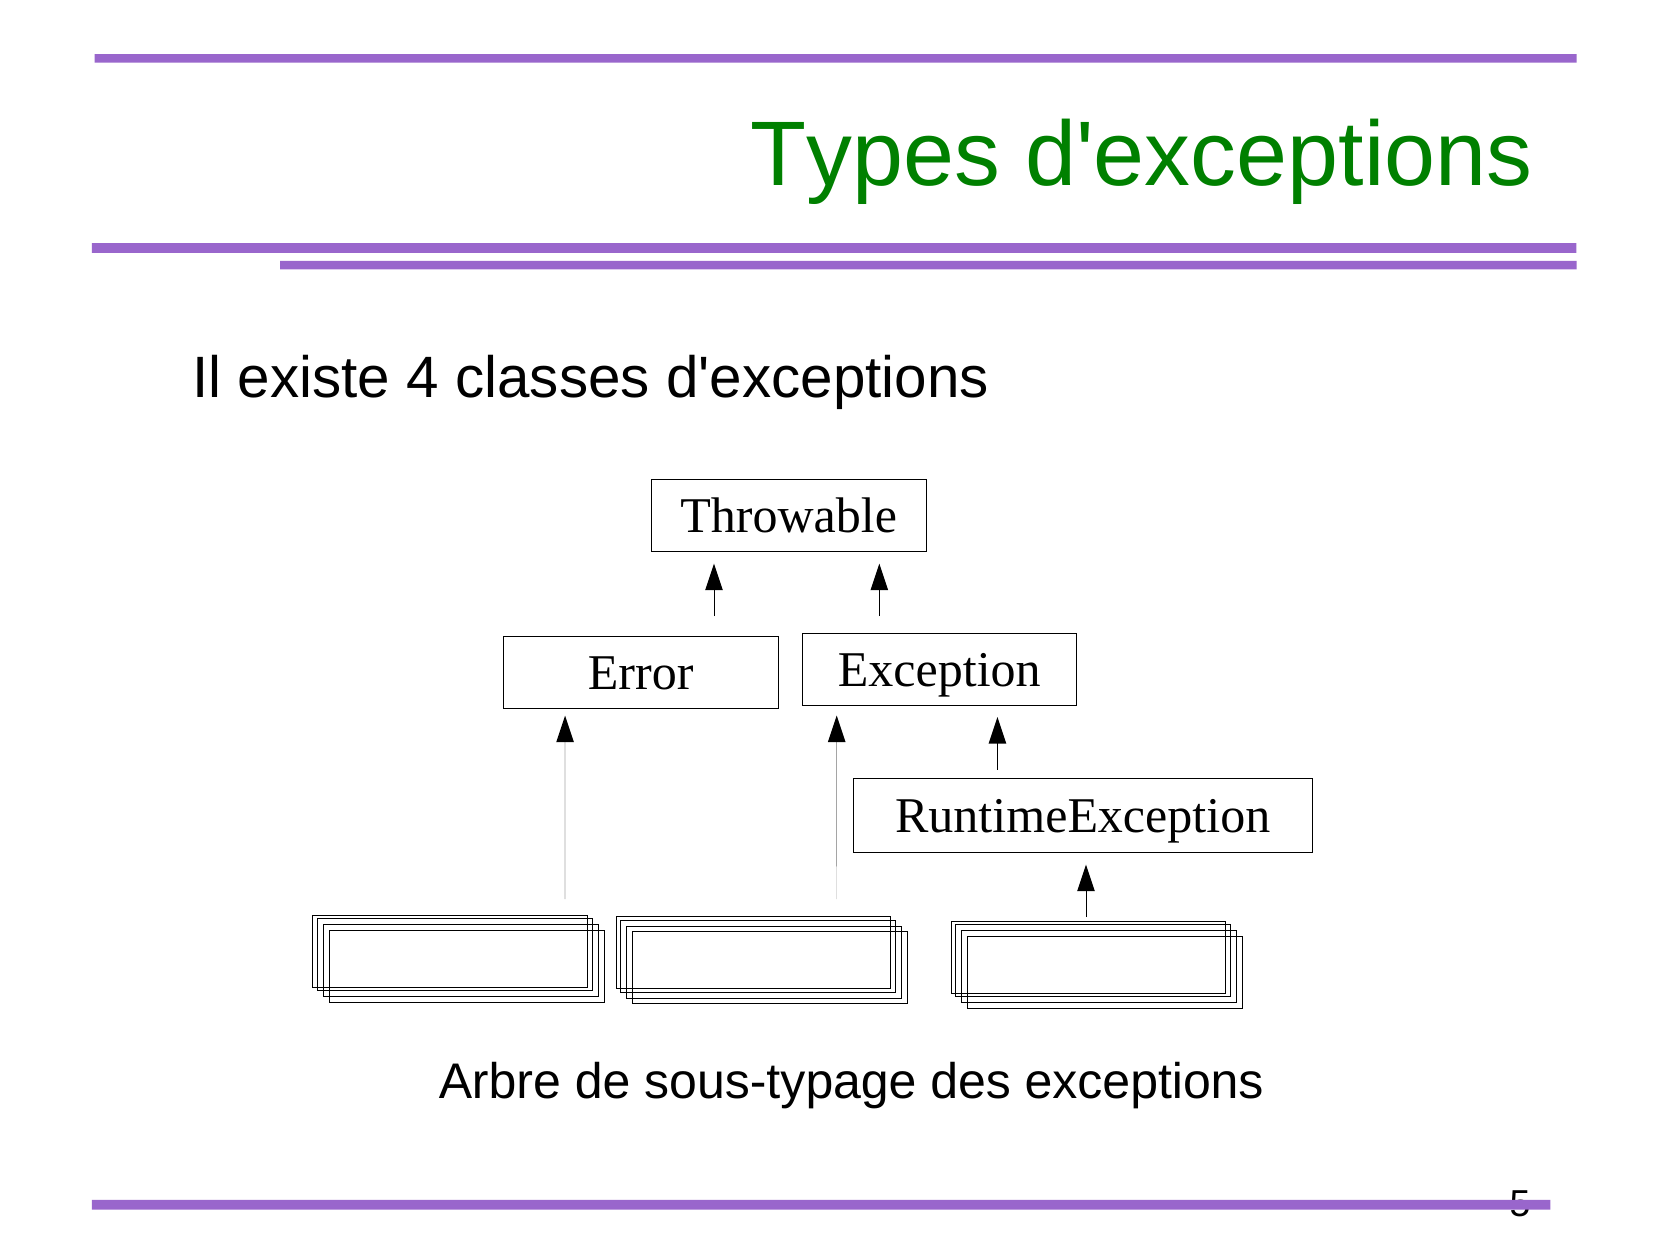

# Types d'exceptions
Il existe 4 classes d'exceptions
Throwable
Exception
Error
RuntimeException
Arbre de sous-typage des exceptions